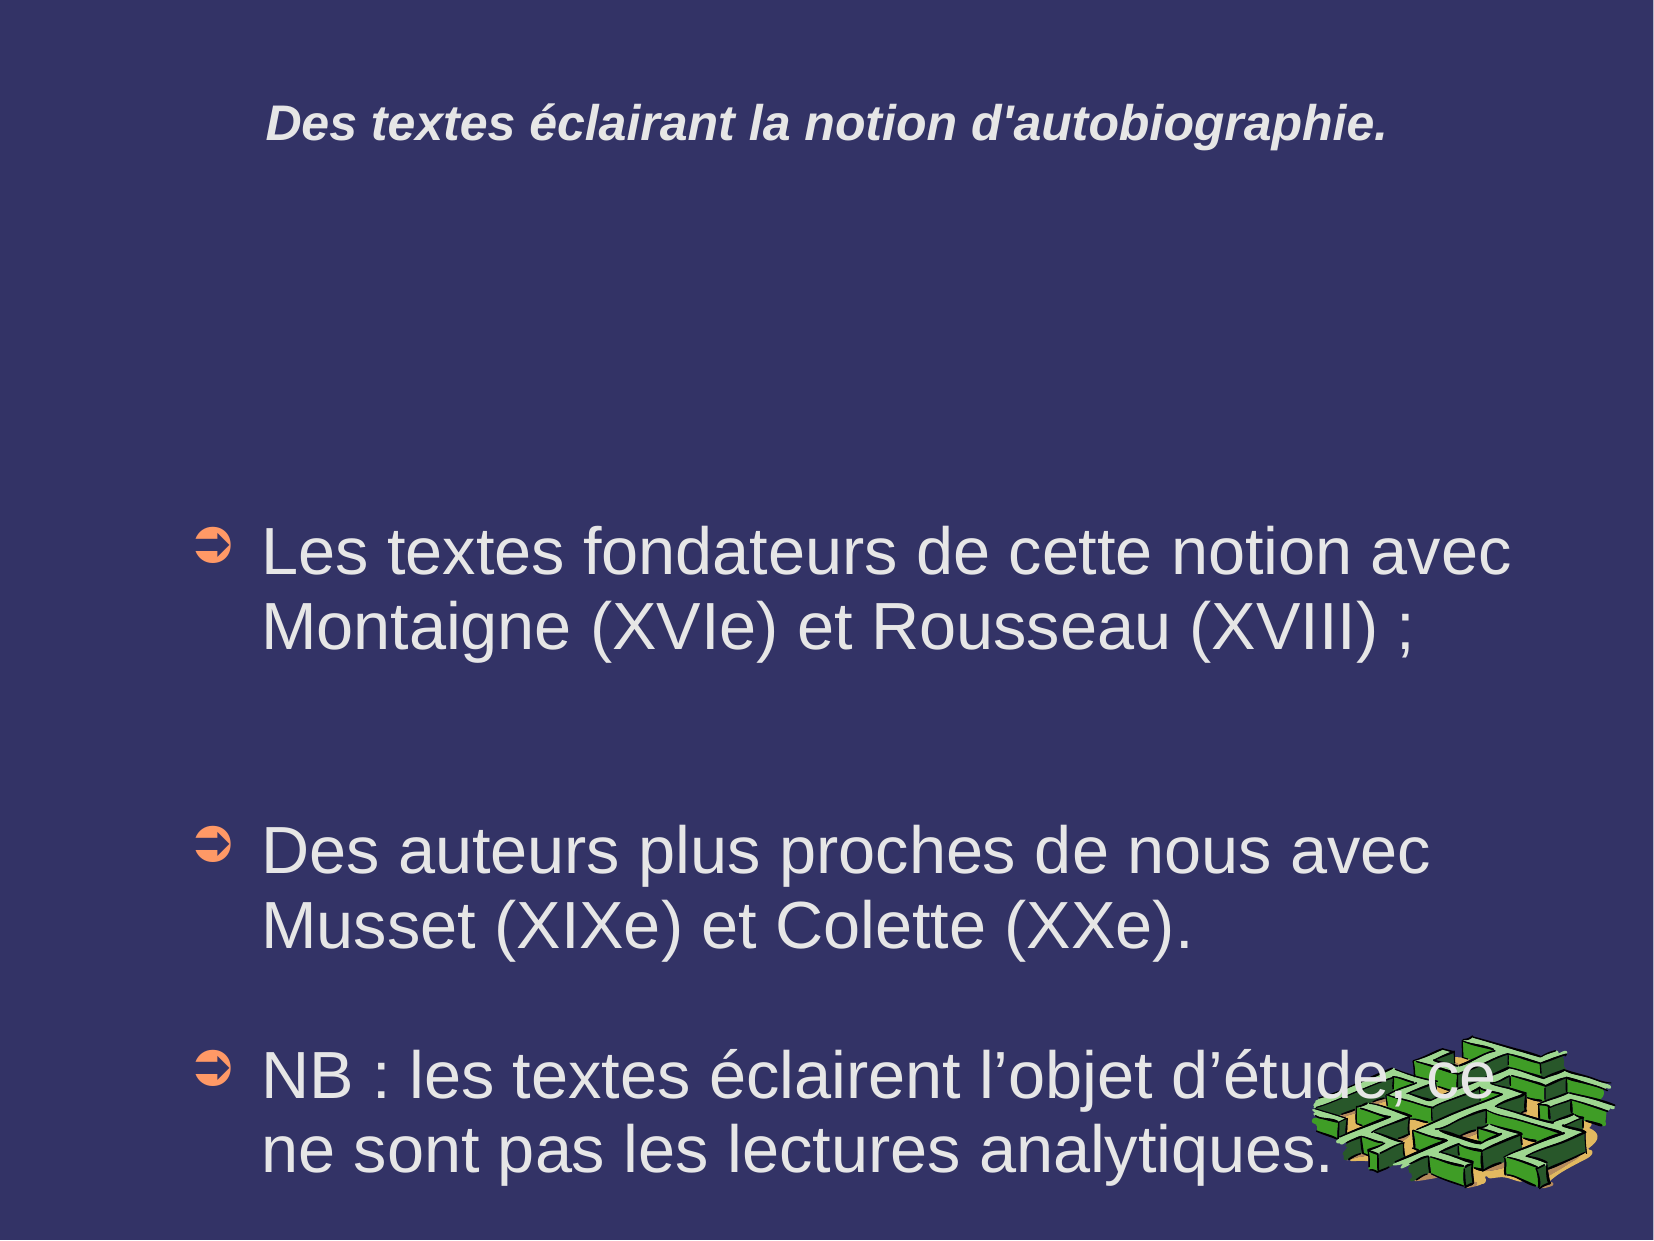

# Des textes éclairant la notion d'autobiographie.
Les textes fondateurs de cette notion avec Montaigne (XVIe) et Rousseau (XVIII) ;
Des auteurs plus proches de nous avec Musset (XIXe) et Colette (XXe).
NB : les textes éclairent l’objet d’étude, ce ne sont pas les lectures analytiques.